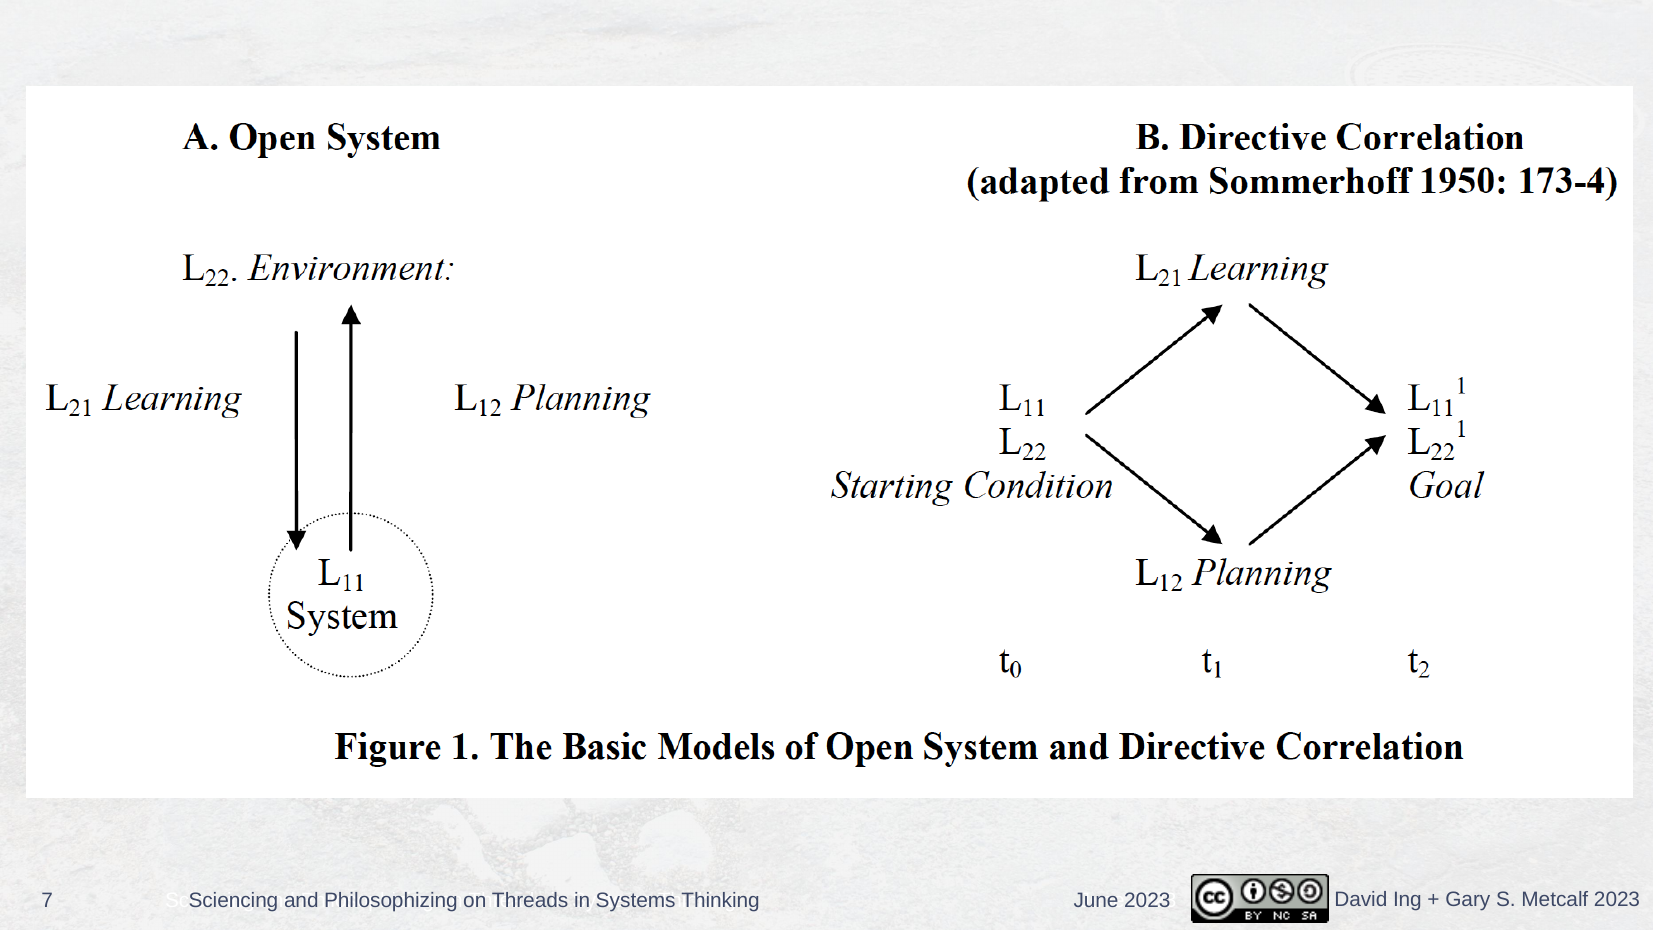

Sciencing and Philosophizing on Threads in Systems Thinking
June 2023